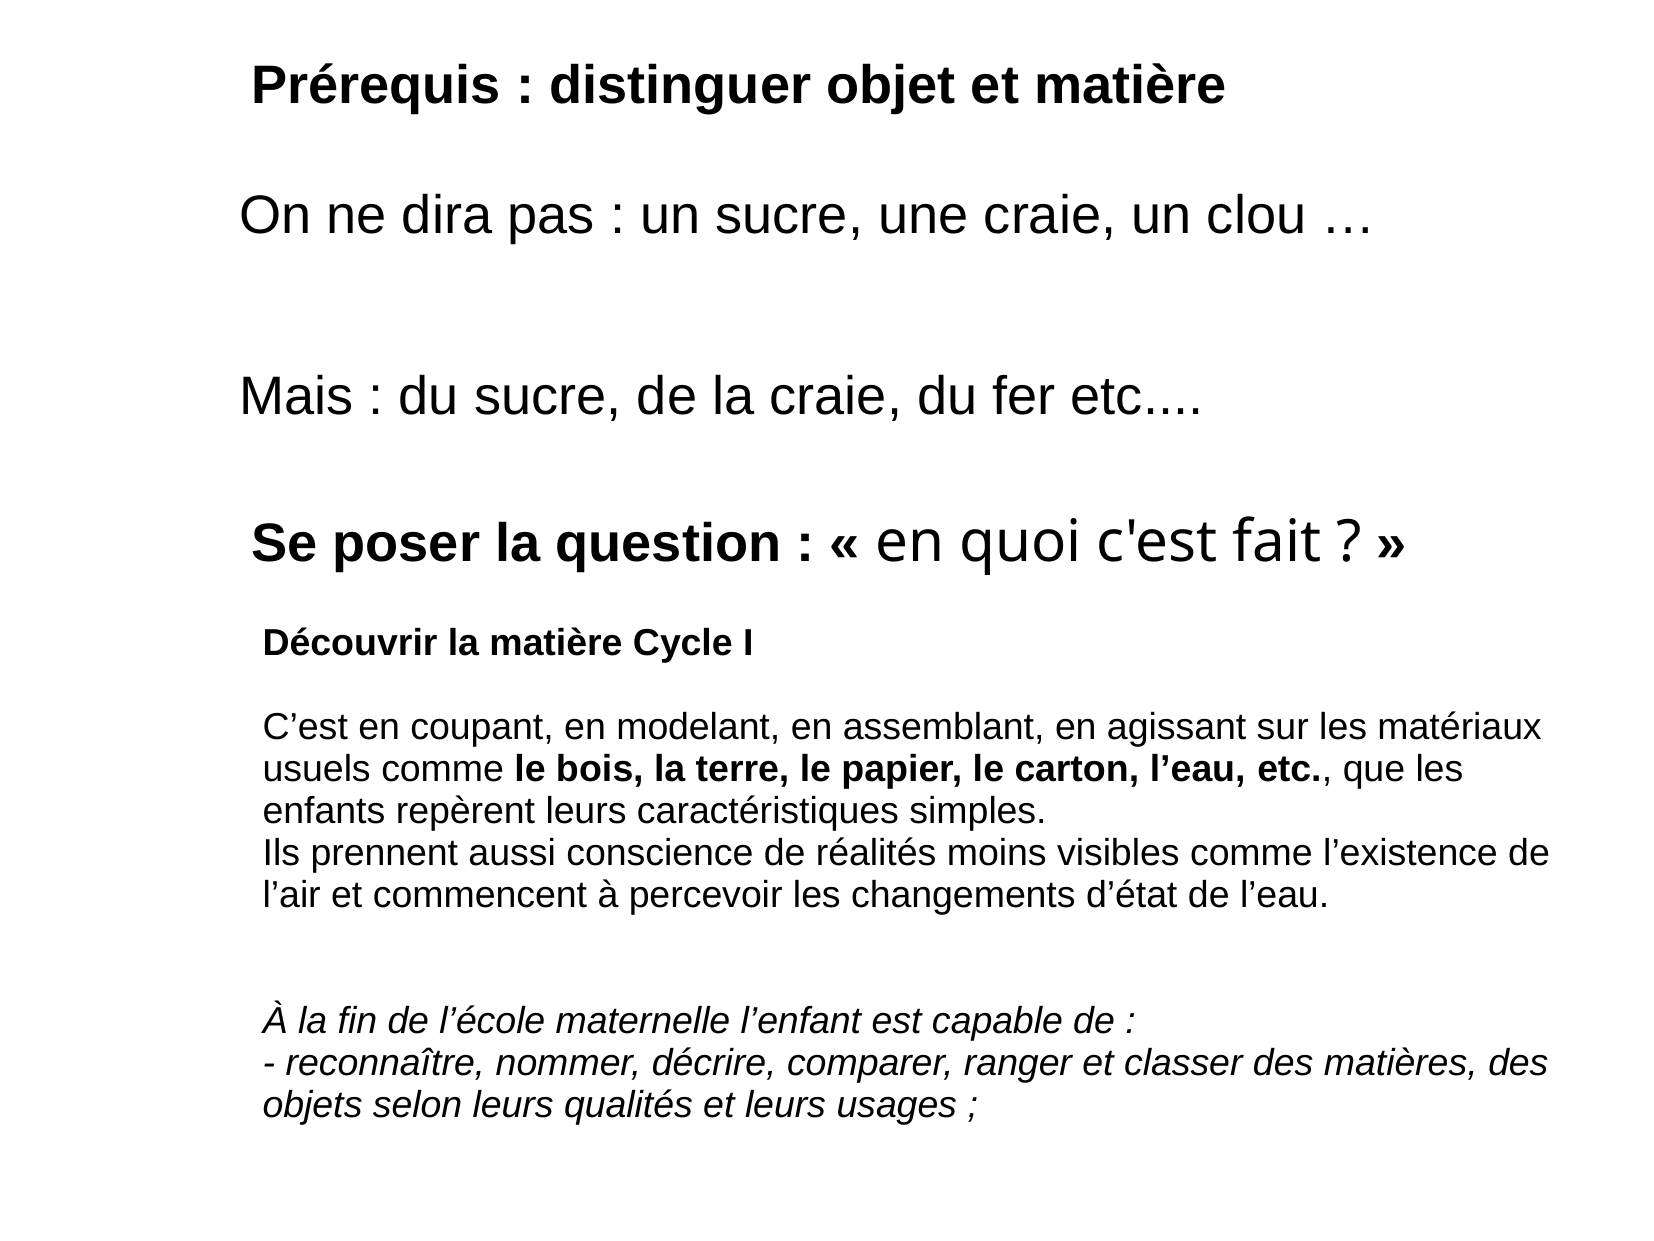

Prérequis : distinguer objet et matière
On ne dira pas : un sucre, une craie, un clou …
Mais : du sucre, de la craie, du fer etc....
Se poser la question : « en quoi c'est fait ? »
Découvrir la matière Cycle I
C’est en coupant, en modelant, en assemblant, en agissant sur les matériaux usuels comme le bois, la terre, le papier, le carton, l’eau, etc., que les enfants repèrent leurs caractéristiques simples.
Ils prennent aussi conscience de réalités moins visibles comme l’existence de l’air et commencent à percevoir les changements d’état de l’eau.
À la fin de l’école maternelle l’enfant est capable de :
- reconnaître, nommer, décrire, comparer, ranger et classer des matières, des objets selon leurs qualités et leurs usages ;